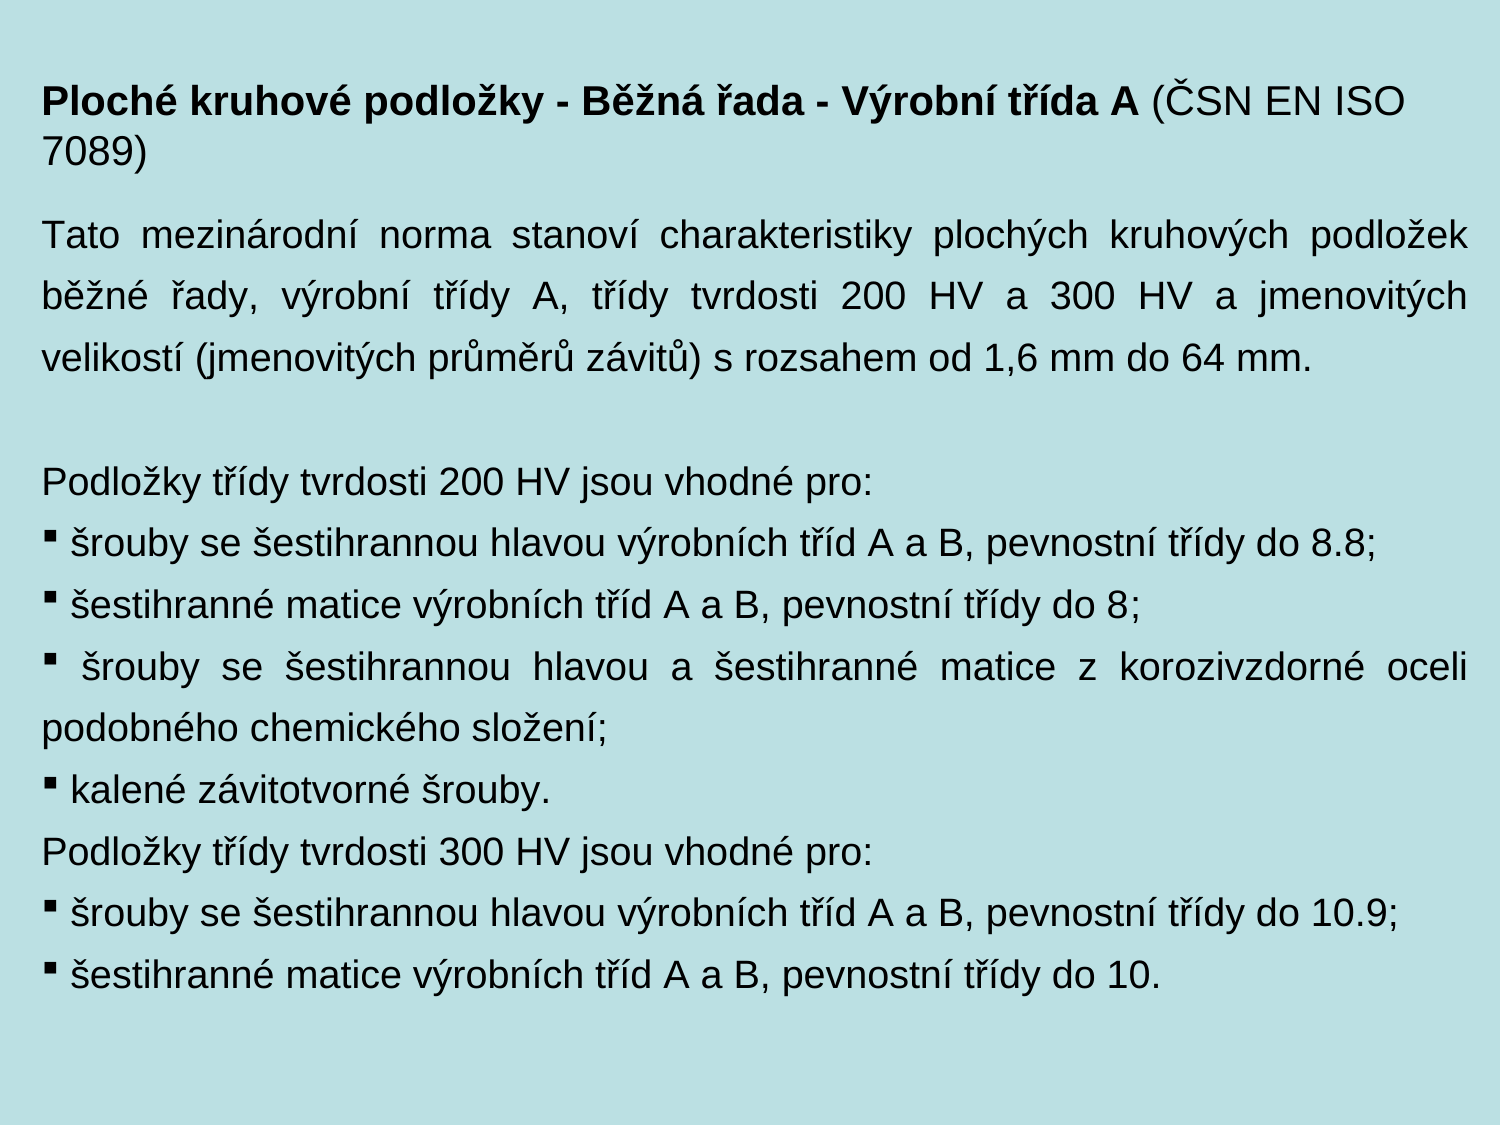

Ploché kruhové podložky - Běžná řada - Výrobní třída A (ČSN EN ISO 7089)
Tato mezinárodní norma stanoví charakteristiky plochých kruhových podložek běžné řady, výrobní třídy A, třídy tvrdosti 200 HV a 300 HV a jmenovitých velikostí (jmenovitých průměrů závitů) s rozsahem od 1,6 mm do 64 mm.
Podložky třídy tvrdosti 200 HV jsou vhodné pro:
 šrouby se šestihrannou hlavou výrobních tříd A a B, pevnostní třídy do 8.8;
 šestihranné matice výrobních tříd A a B, pevnostní třídy do 8;
 šrouby se šestihrannou hlavou a šestihranné matice z korozivzdorné oceli podobného chemického složení;
 kalené závitotvorné šrouby.
Podložky třídy tvrdosti 300 HV jsou vhodné pro:
 šrouby se šestihrannou hlavou výrobních tříd A a B, pevnostní třídy do 10.9;
 šestihranné matice výrobních tříd A a B, pevnostní třídy do 10.